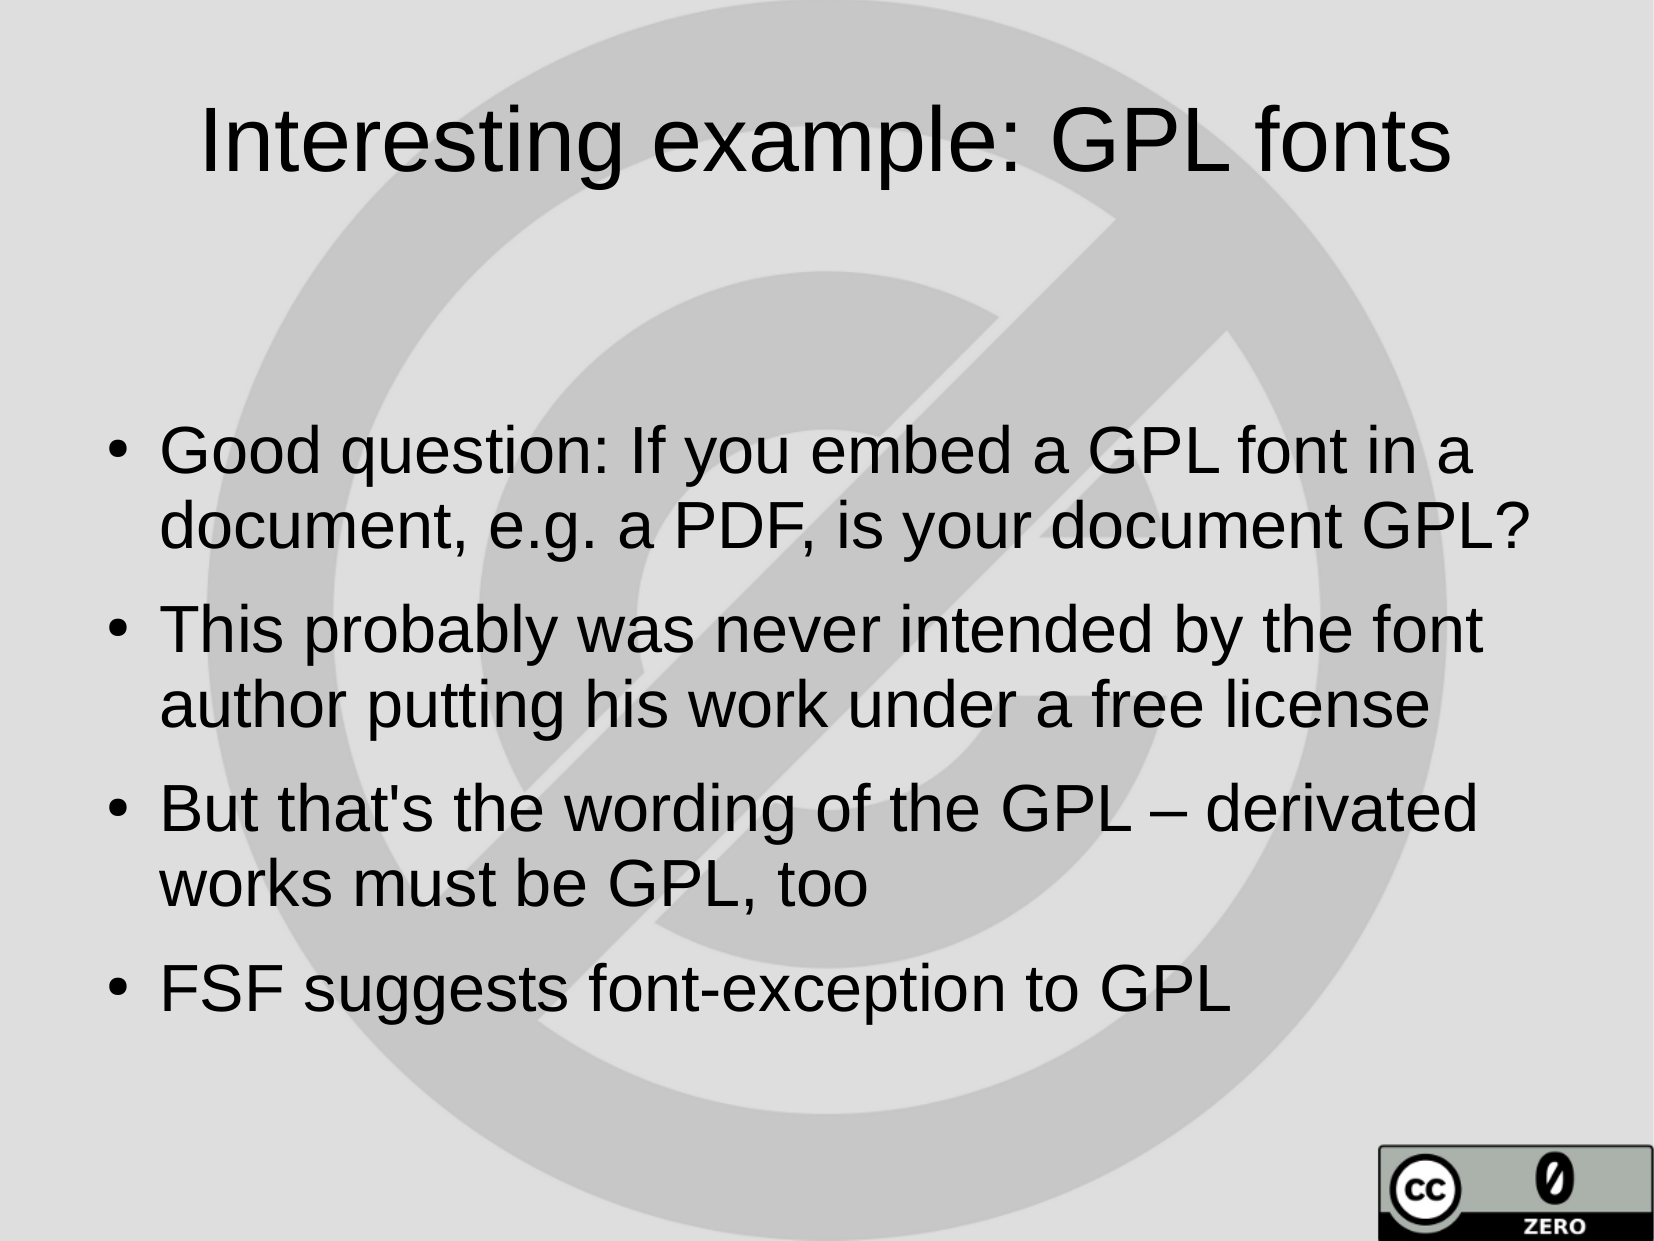

# Interesting example: GPL fonts
Good question: If you embed a GPL font in a document, e.g. a PDF, is your document GPL?
This probably was never intended by the font author putting his work under a free license
But that's the wording of the GPL – derivated works must be GPL, too
FSF suggests font-exception to GPL